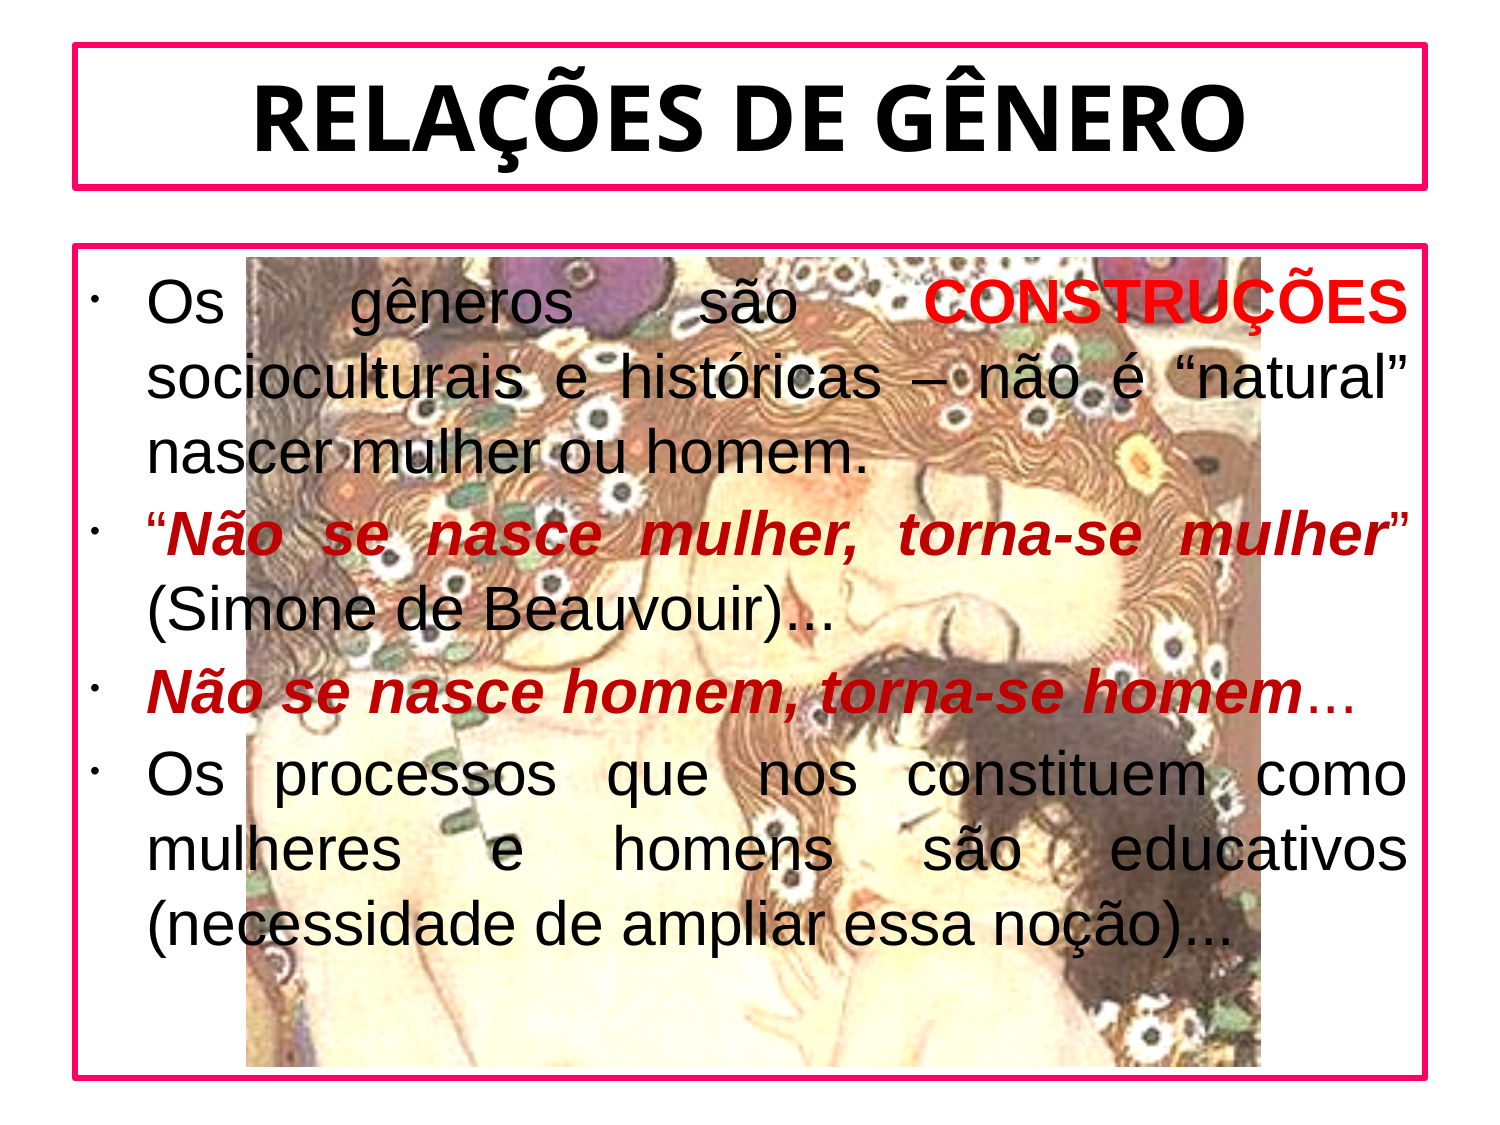

RELAÇÕES DE GÊNERO
Os gêneros são CONSTRUÇÕES socioculturais e históricas – não é “natural” nascer mulher ou homem.
“Não se nasce mulher, torna-se mulher” (Simone de Beauvouir)...
Não se nasce homem, torna-se homem...
Os processos que nos constituem como mulheres e homens são educativos (necessidade de ampliar essa noção)...